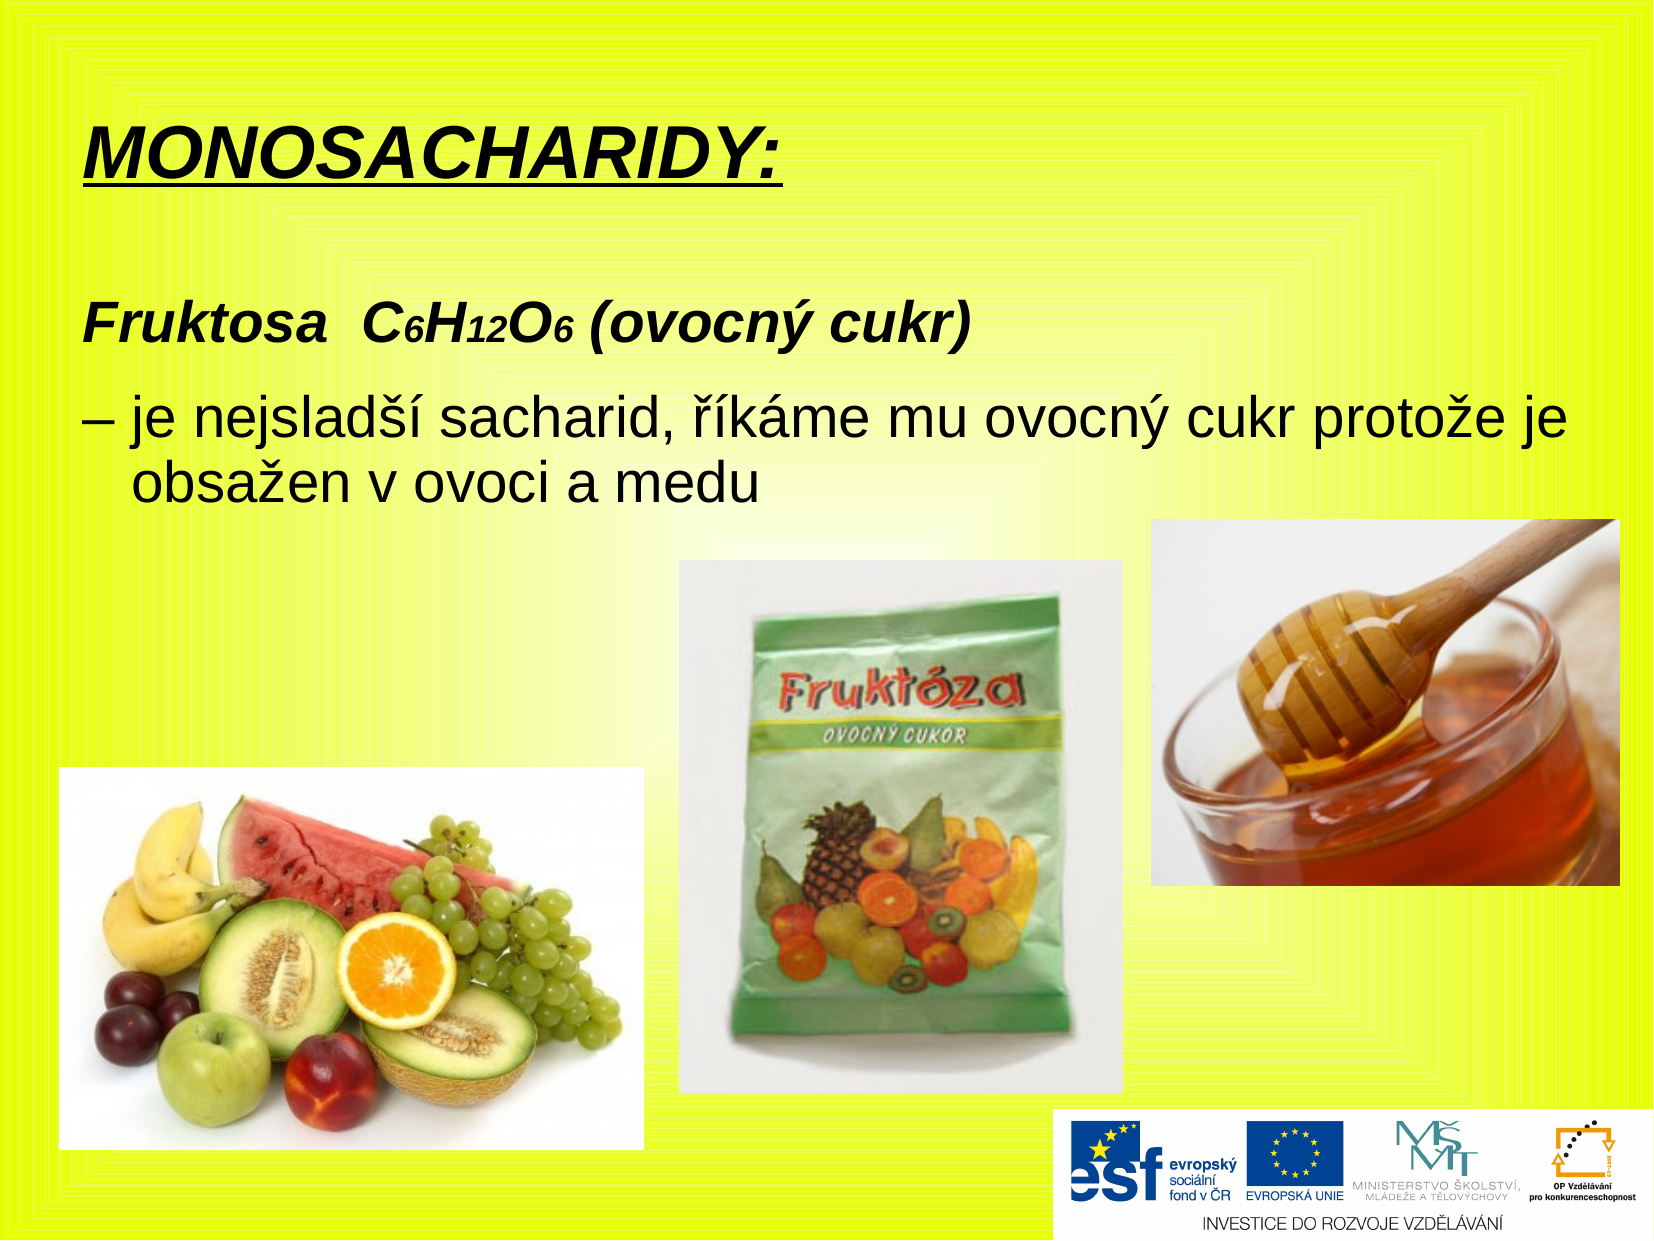

# MONOSACHARIDY:
Fruktosa C6H12O6 (ovocný cukr)
– je nejsladší sacharid, říkáme mu ovocný cukr protože je obsažen v ovoci a medu